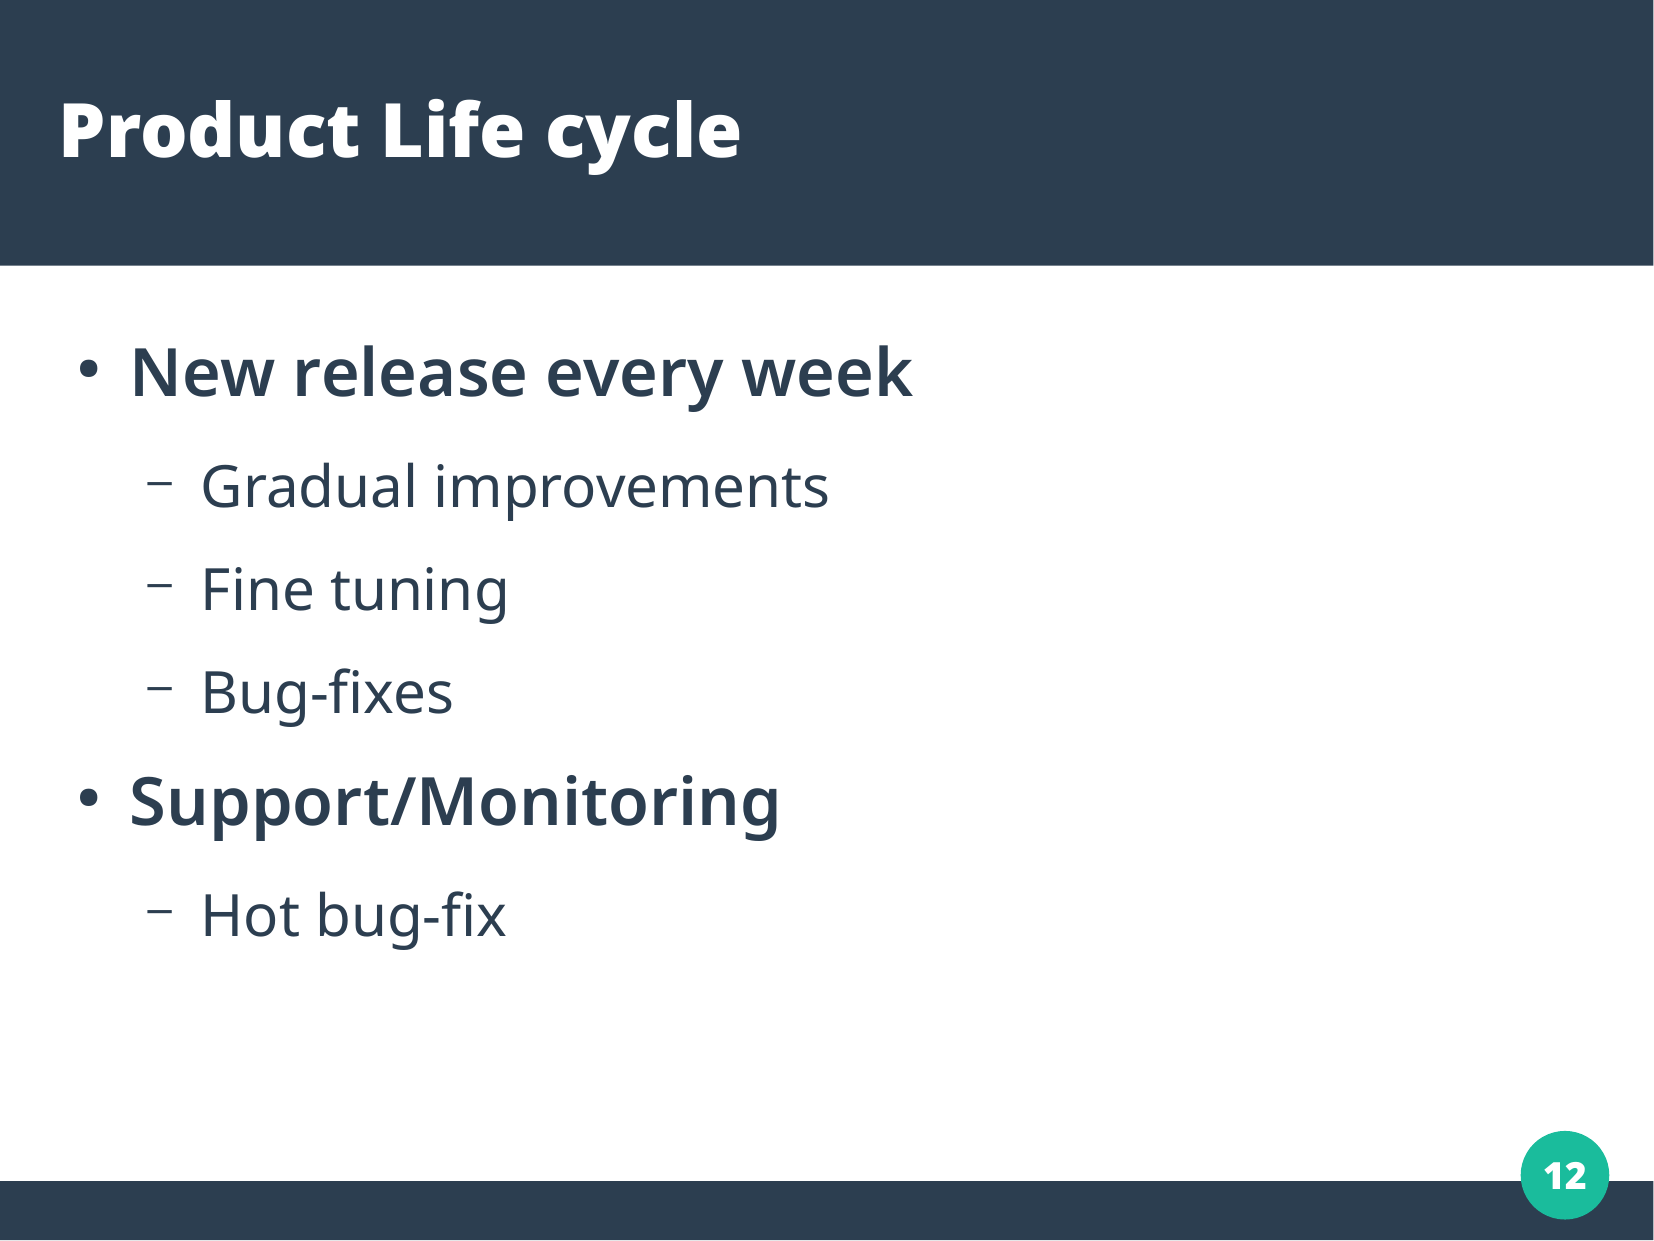

# Product Life cycle
New release every week
Gradual improvements
Fine tuning
Bug-fixes
Support/Monitoring
Hot bug-fix
12